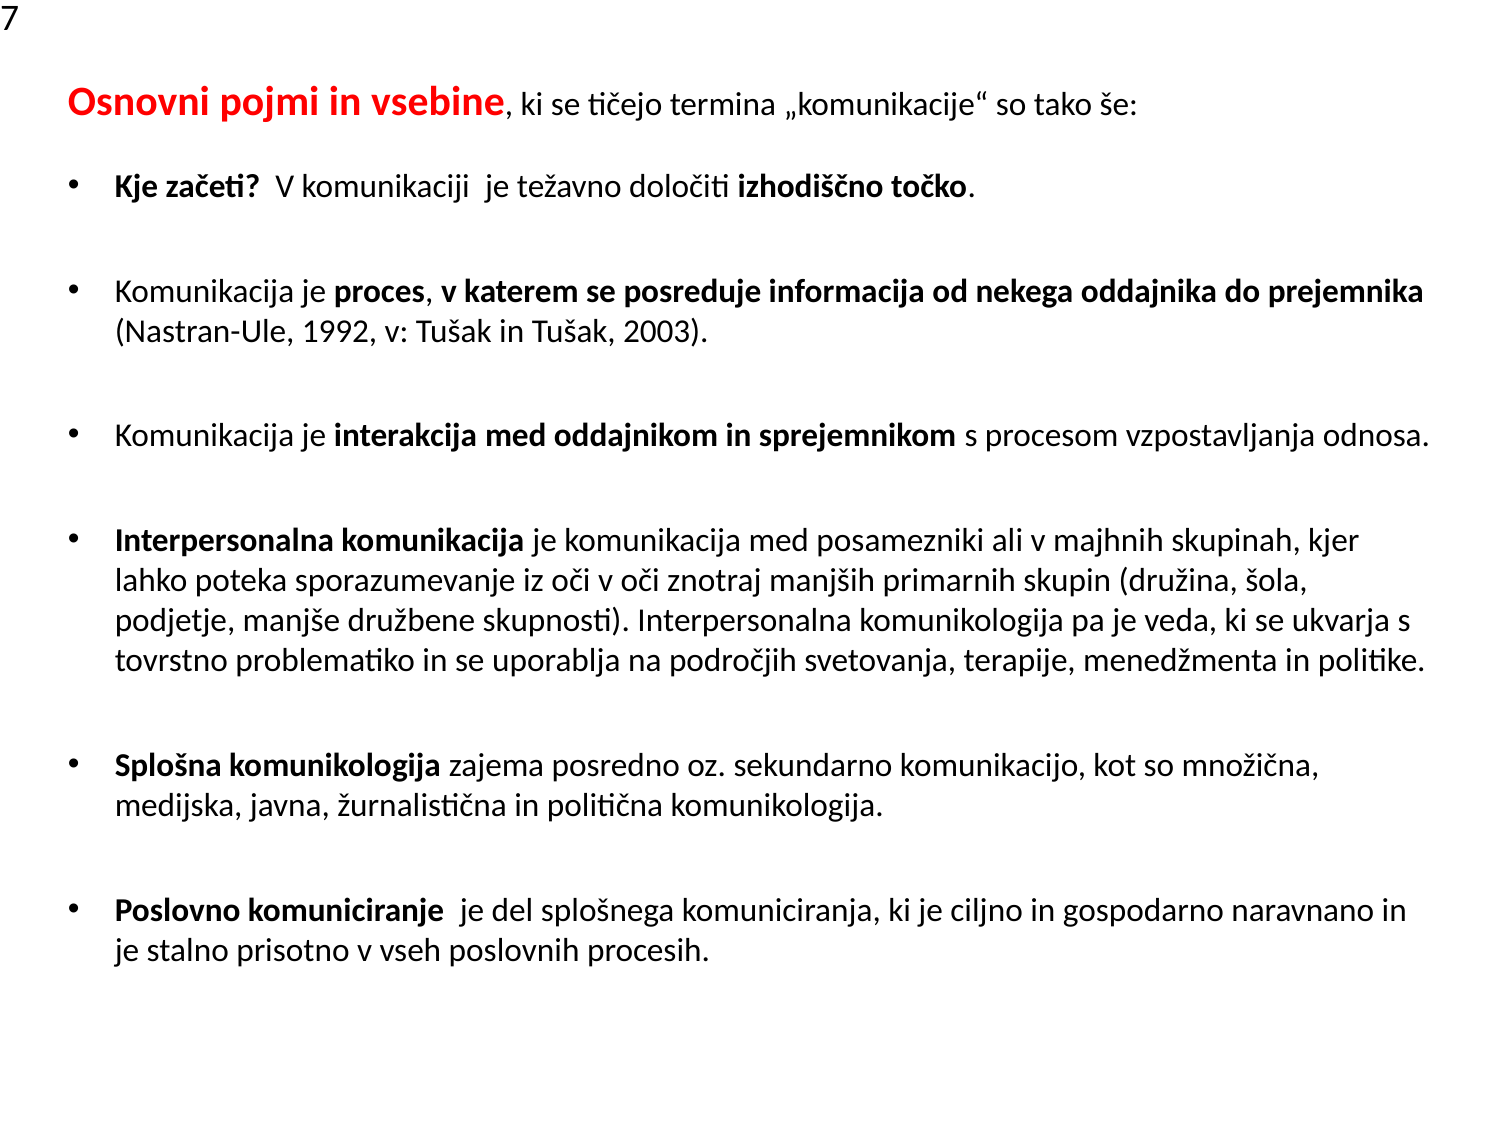

Osnovni pojmi in vsebine, ki se tičejo termina „komunikacije“ so tako še:
Kje začeti? V komunikaciji je težavno določiti izhodiščno točko.
Komunikacija je proces, v katerem se posreduje informacija od nekega oddajnika do prejemnika (Nastran-Ule, 1992, v: Tušak in Tušak, 2003).
Komunikacija je interakcija med oddajnikom in sprejemnikom s procesom vzpostavljanja odnosa.
Interpersonalna komunikacija je komunikacija med posamezniki ali v majhnih skupinah, kjer lahko poteka sporazumevanje iz oči v oči znotraj manjših primarnih skupin (družina, šola, podjetje, manjše družbene skupnosti). Interpersonalna komunikologija pa je veda, ki se ukvarja s tovrstno problematiko in se uporablja na področjih svetovanja, terapije, menedžmenta in politike.
Splošna komunikologija zajema posredno oz. sekundarno komunikacijo, kot so množična, medijska, javna, žurnalistična in politična komunikologija.
Poslovno komuniciranje je del splošnega komuniciranja, ki je ciljno in gospodarno naravnano in je stalno prisotno v vseh poslovnih procesih.